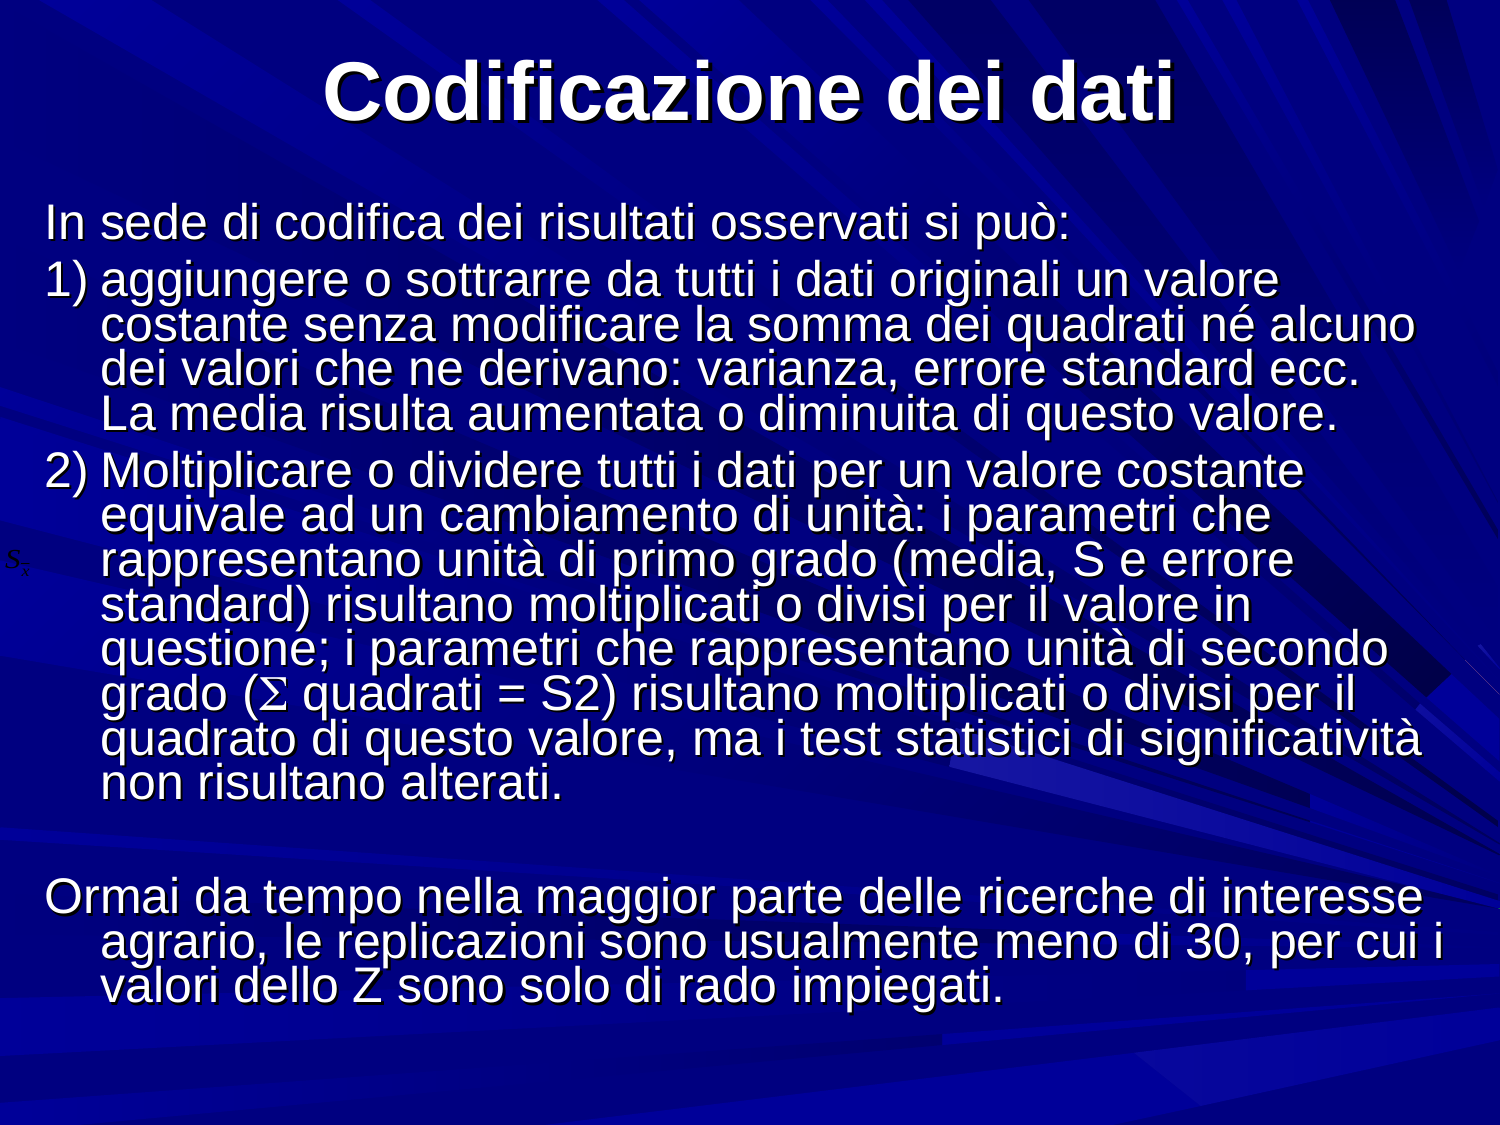

# Codificazione dei dati
In sede di codifica dei risultati osservati si può:
1)	aggiungere o sottrarre da tutti i dati originali un valore costante senza modificare la somma dei quadrati né alcuno dei valori che ne derivano: varianza, errore standard ecc.
La media risulta aumentata o diminuita di questo valore.
2)	Moltiplicare o dividere tutti i dati per un valore costante equivale ad un cambiamento di unità: i parametri che rappresentano unità di primo grado (media, S e errore standard) risultano moltiplicati o divisi per il valore in questione; i parametri che rappresentano unità di secondo grado ( quadrati = S2) risultano moltiplicati o divisi per il quadrato di questo valore, ma i test statistici di significatività non risultano alterati.
Ormai da tempo nella maggior parte delle ricerche di interesse agrario, le replicazioni sono usualmente meno di 30, per cui i valori dello Z sono solo di rado impiegati.